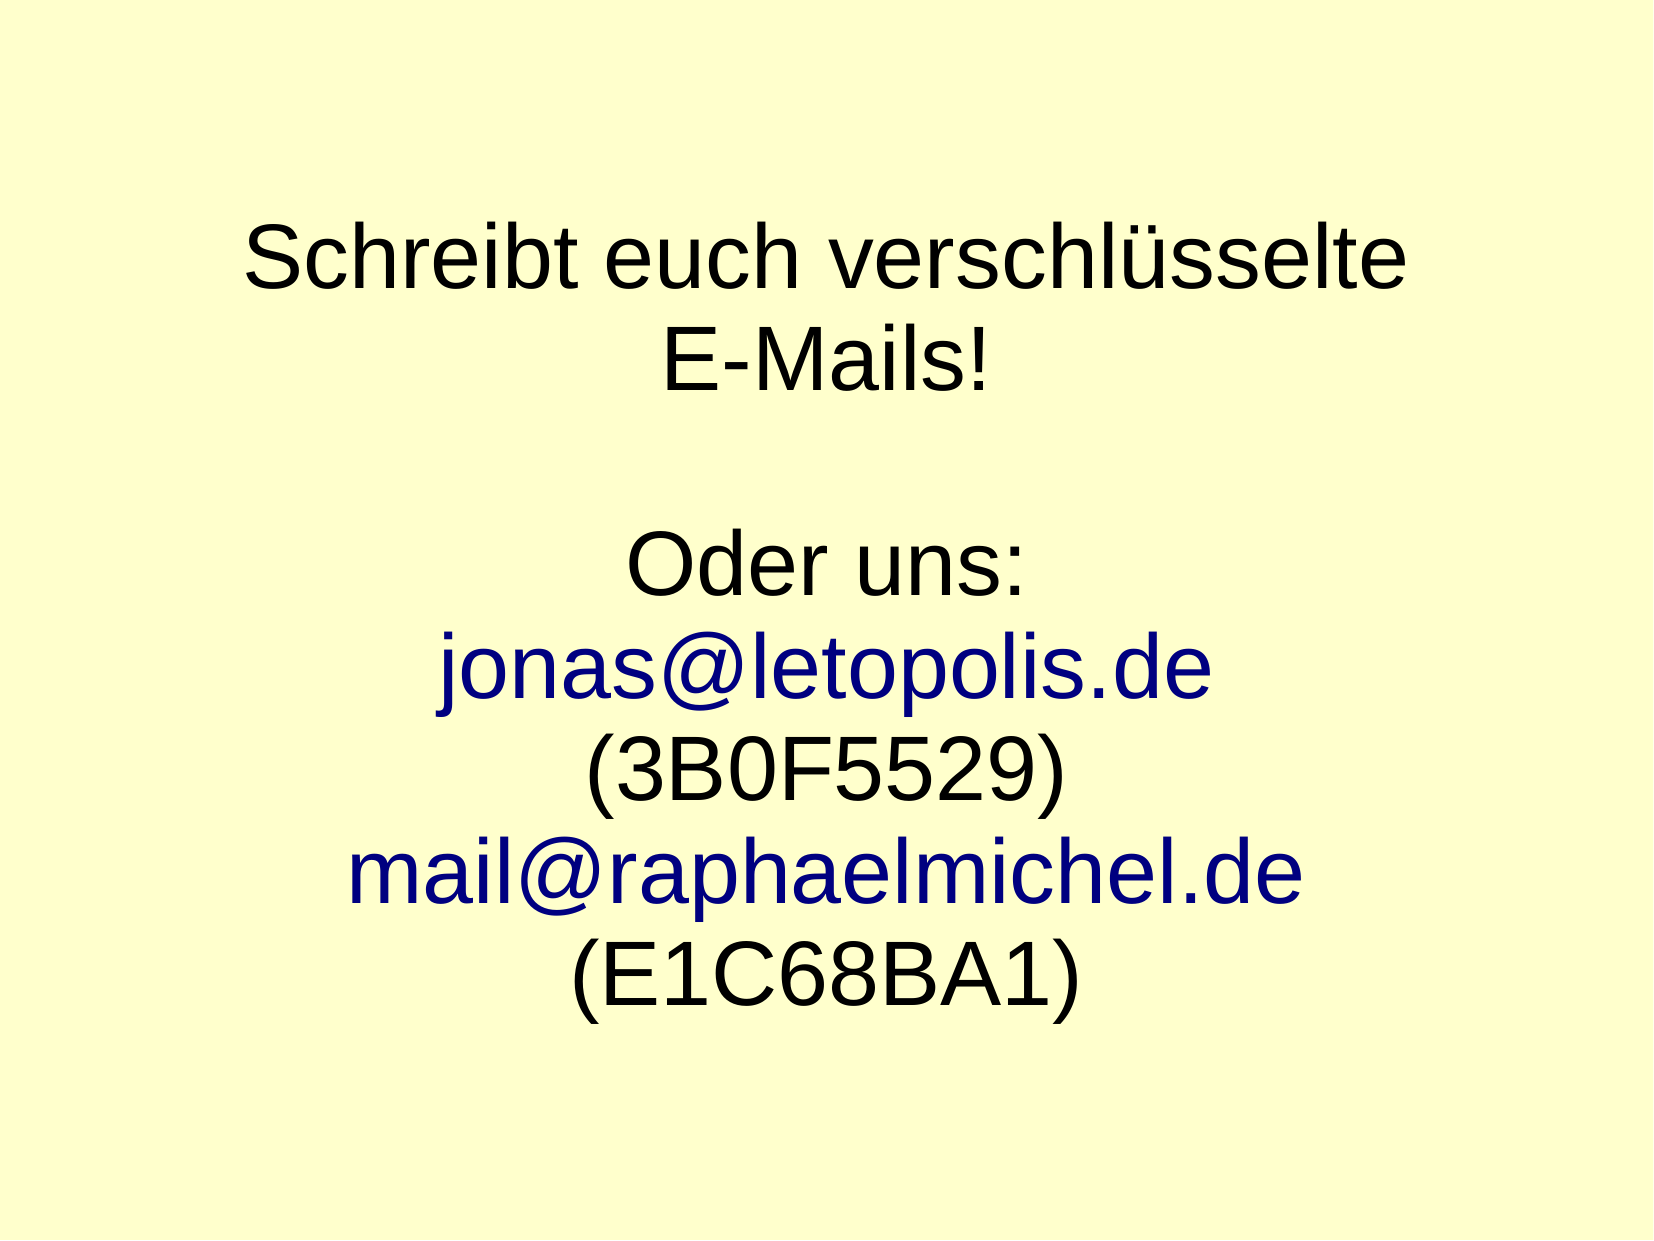

# Schreibt euch verschlüsselte E-Mails! Oder uns: jonas@letopolis.de (3B0F5529) mail@raphaelmichel.de (E1C68BA1)